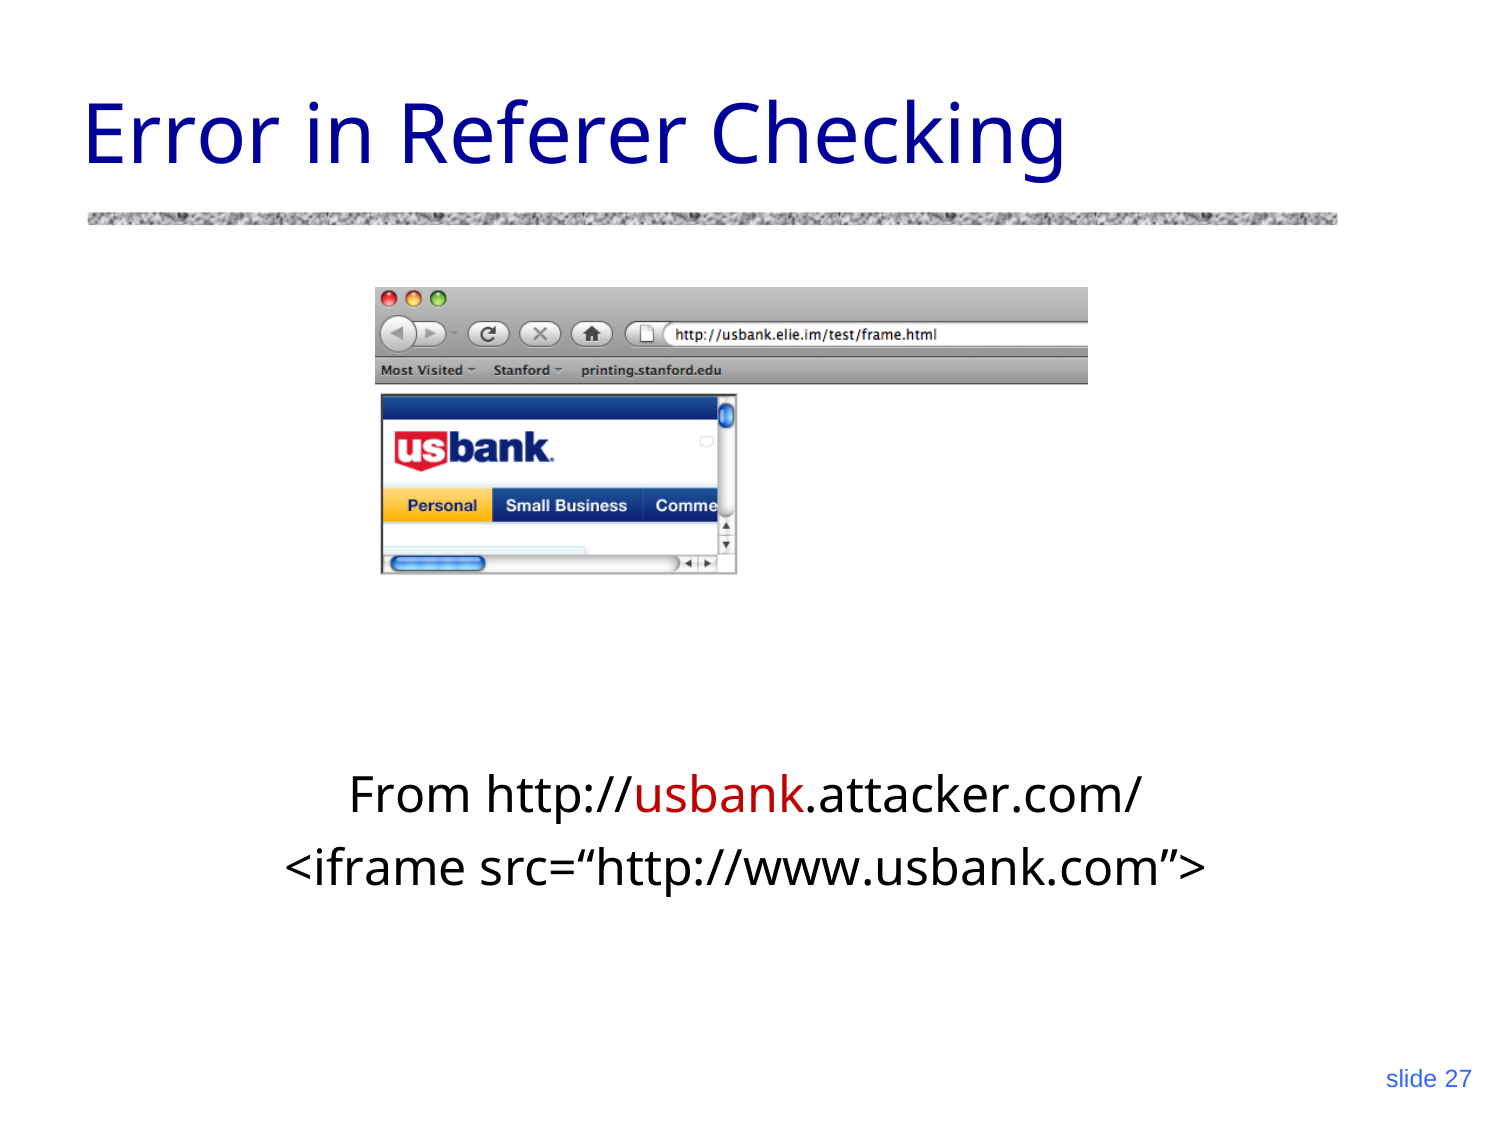

Error in Referer Checking
From http://usbank.attacker.com/
<iframe src=“http://www.usbank.com”>
slide